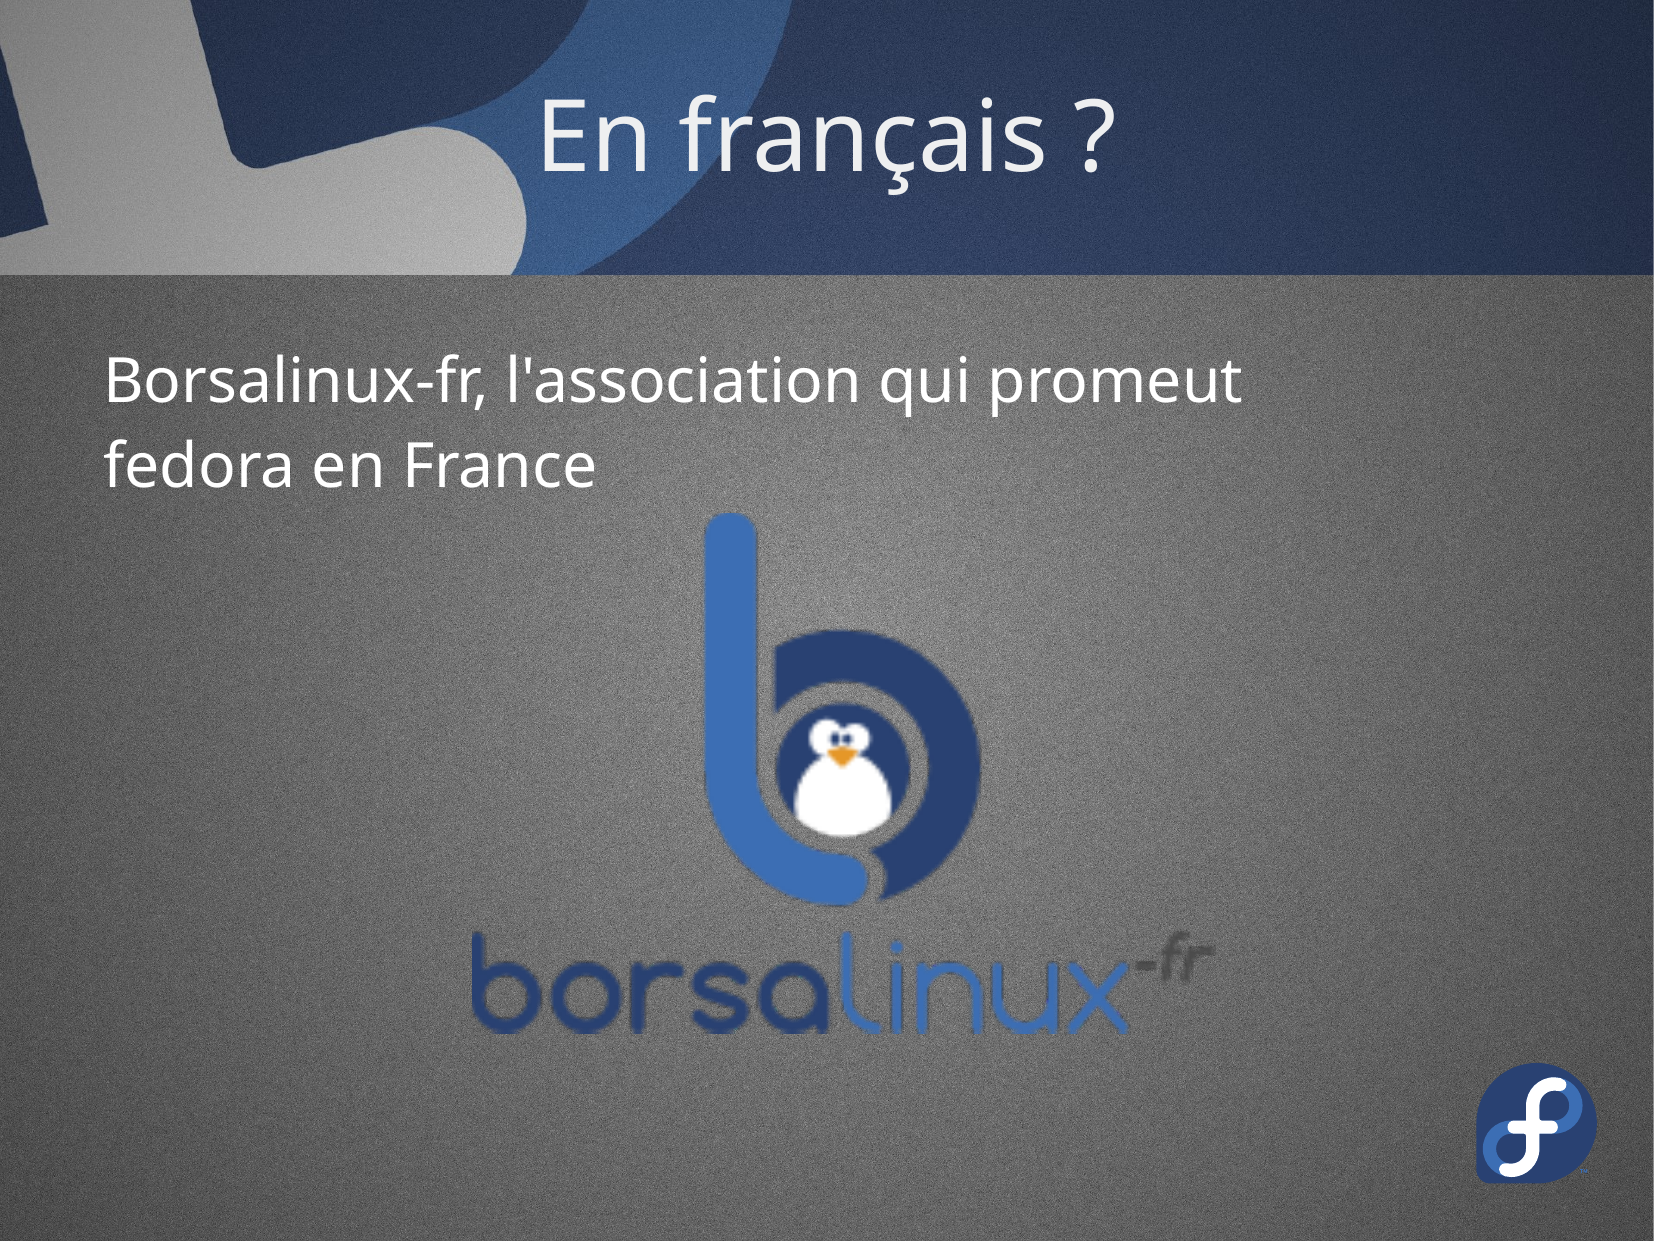

# En français ?
Borsalinux-fr, l'association qui promeut fedora en France